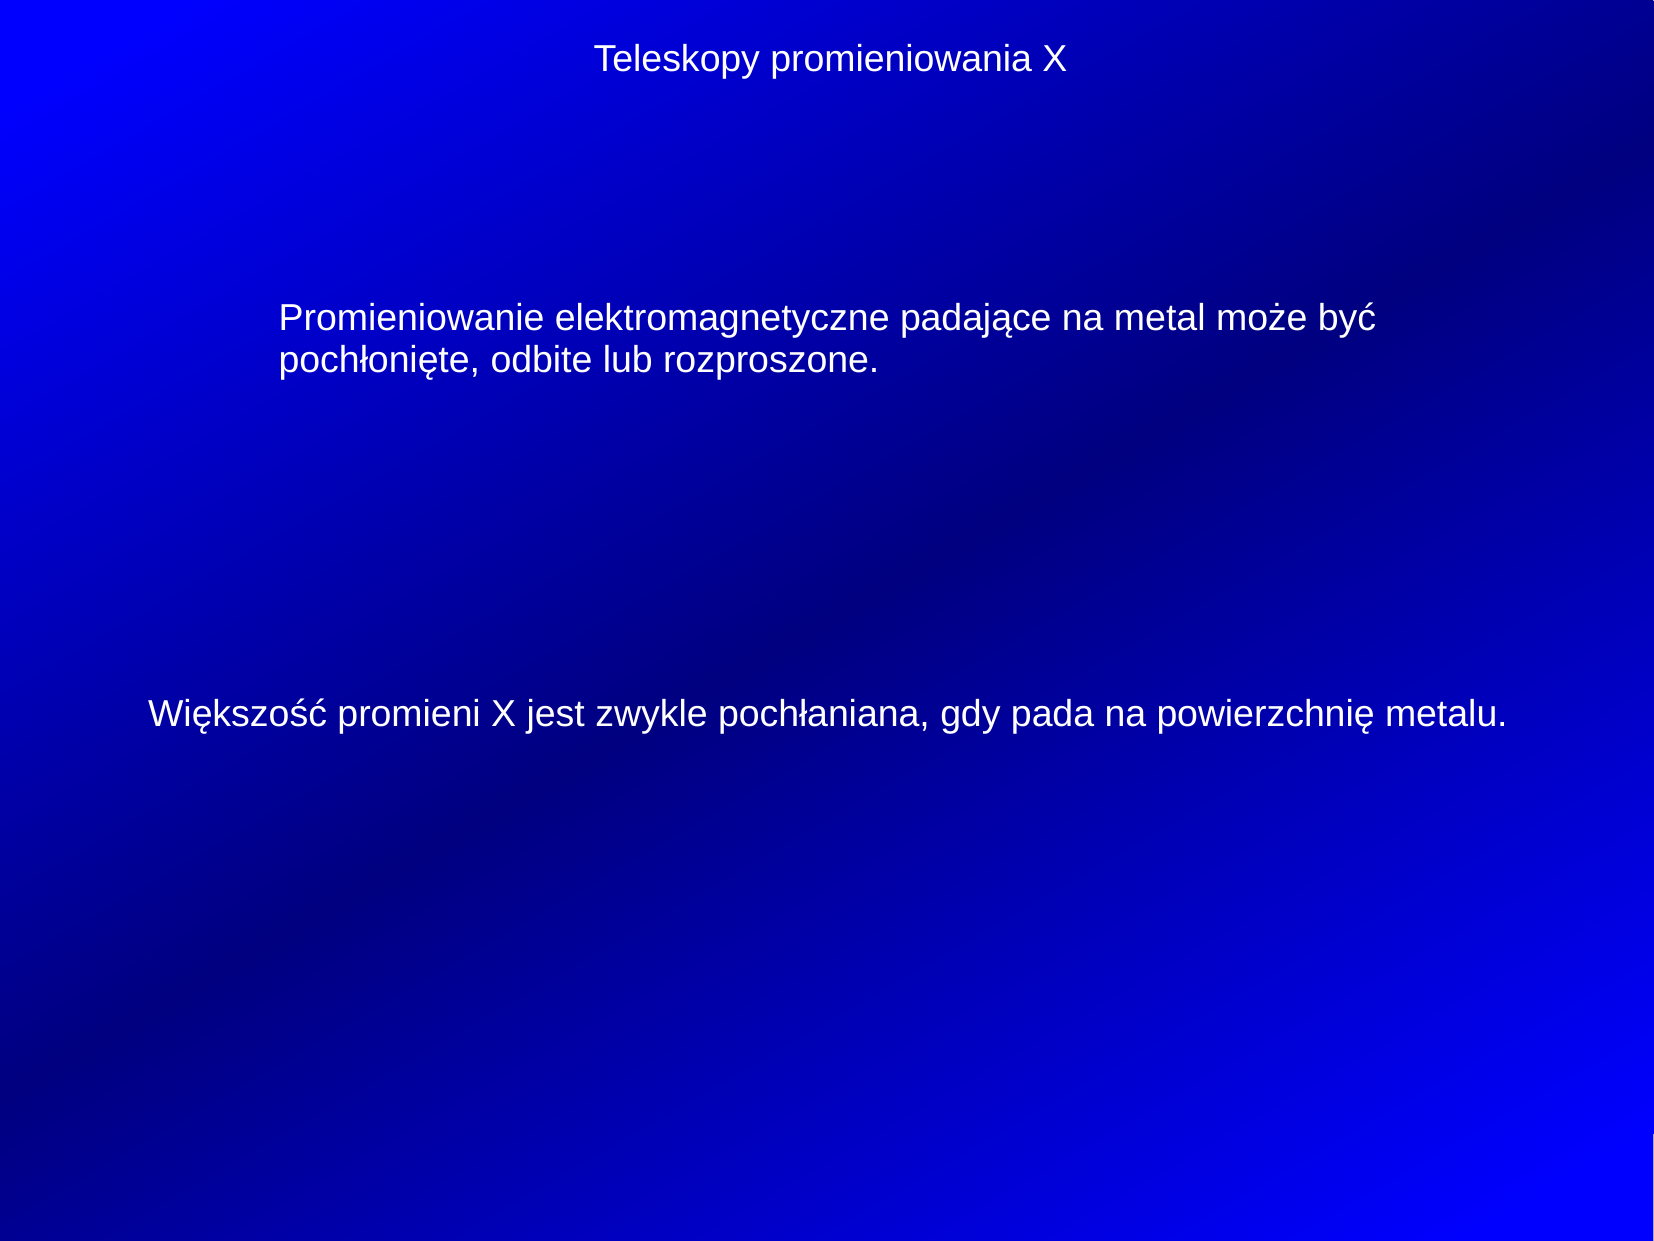

Teleskopy promieniowania X
Promieniowanie elektromagnetyczne padające na metal może być
pochłonięte, odbite lub rozproszone.
Większość promieni X jest zwykle pochłaniana, gdy pada na powierzchnię metalu.